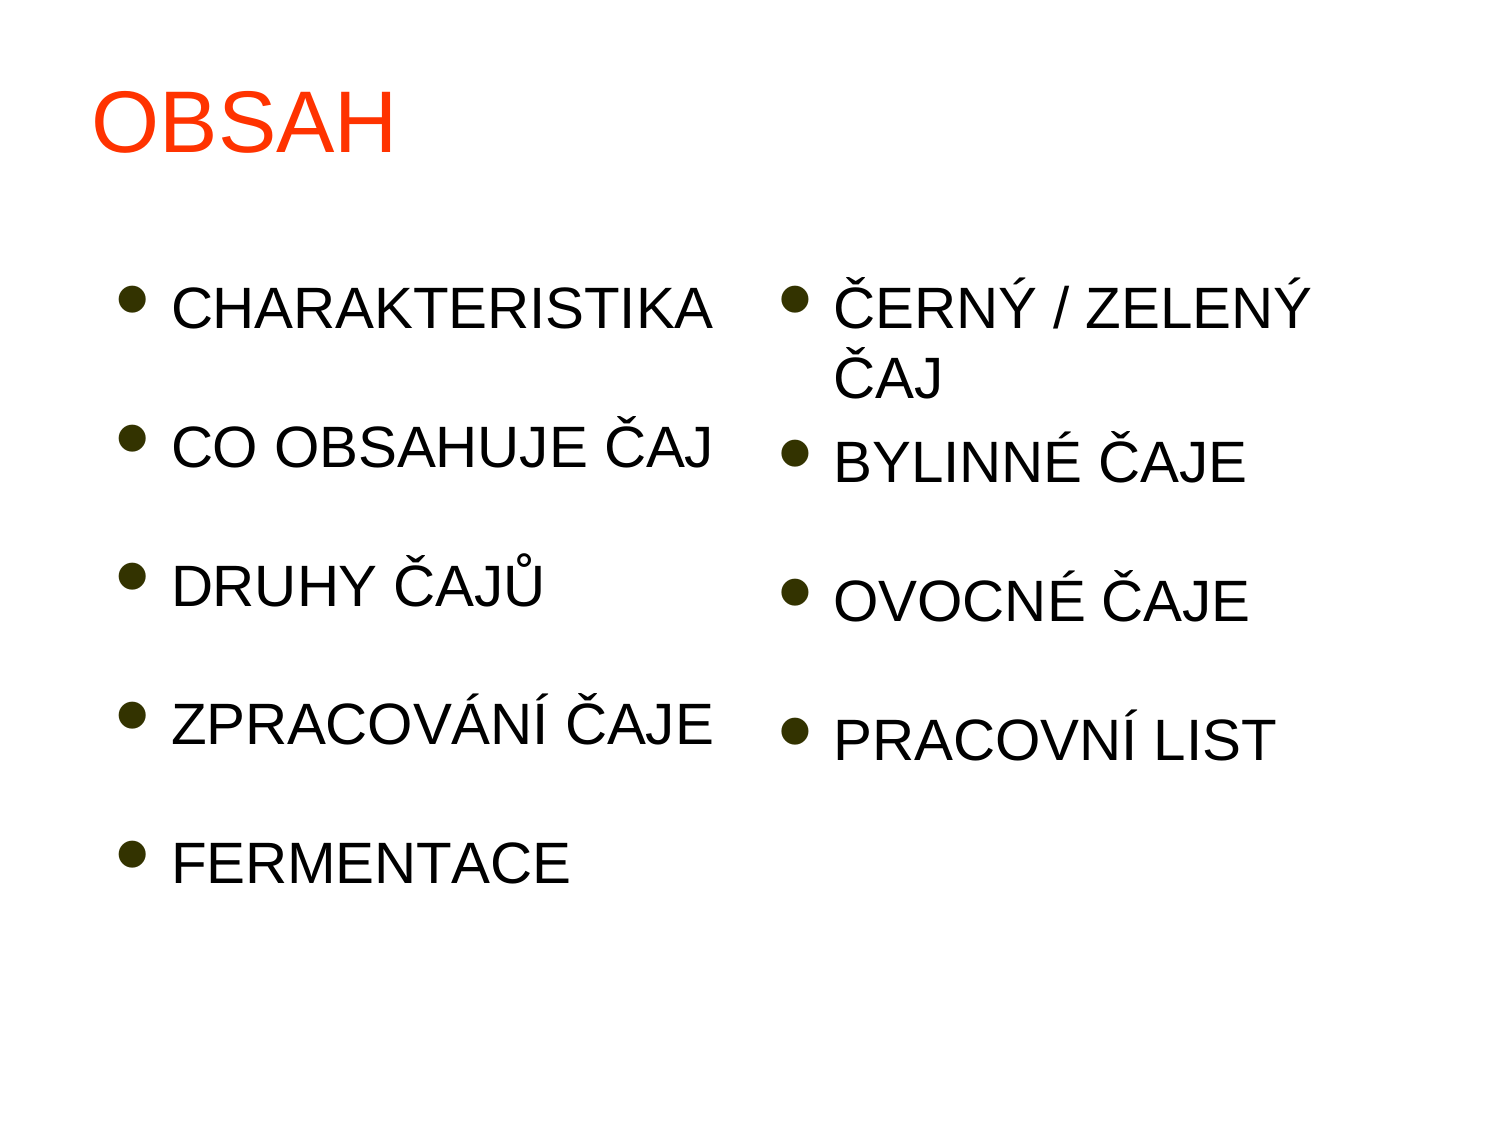

# OBSAH
CHARAKTERISTIKA
CO OBSAHUJE ČAJ
DRUHY ČAJŮ
ZPRACOVÁNÍ ČAJE
FERMENTACE
ČERNÝ / ZELENÝ ČAJ
BYLINNÉ ČAJE
OVOCNÉ ČAJE
PRACOVNÍ LIST